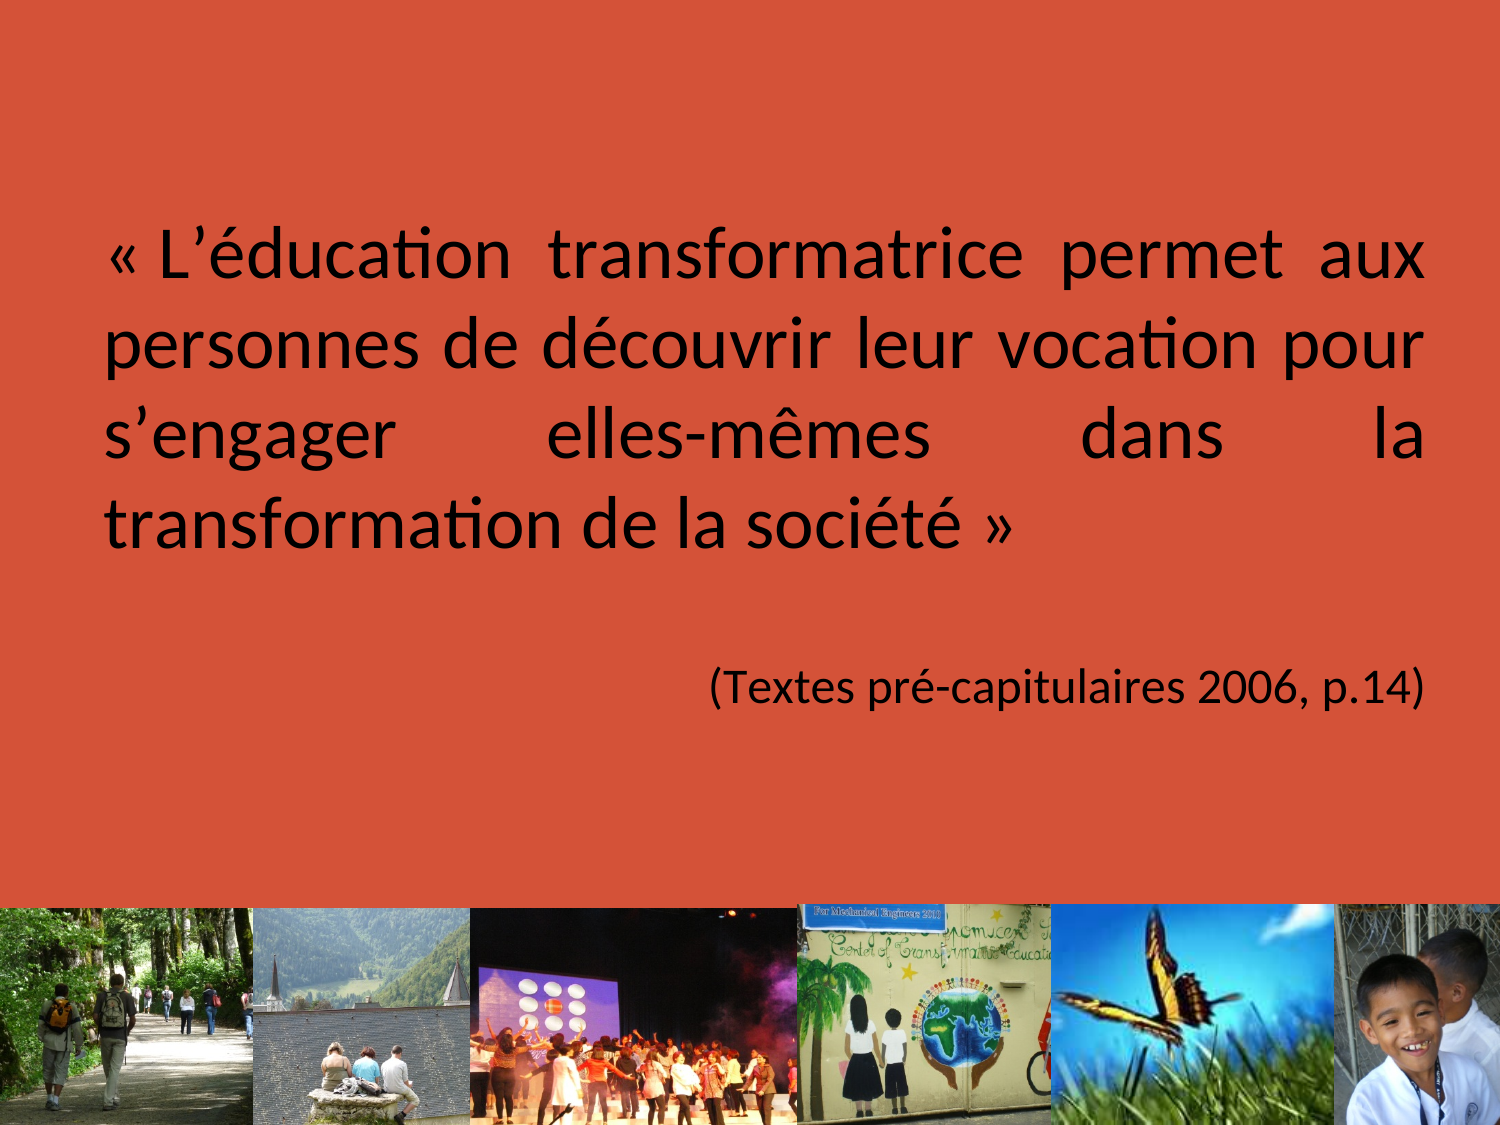

« L’éducation transformatrice permet aux personnes de découvrir leur vocation pour s’engager elles-mêmes dans la transformation de la société »
(Textes pré-capitulaires 2006, p.14)